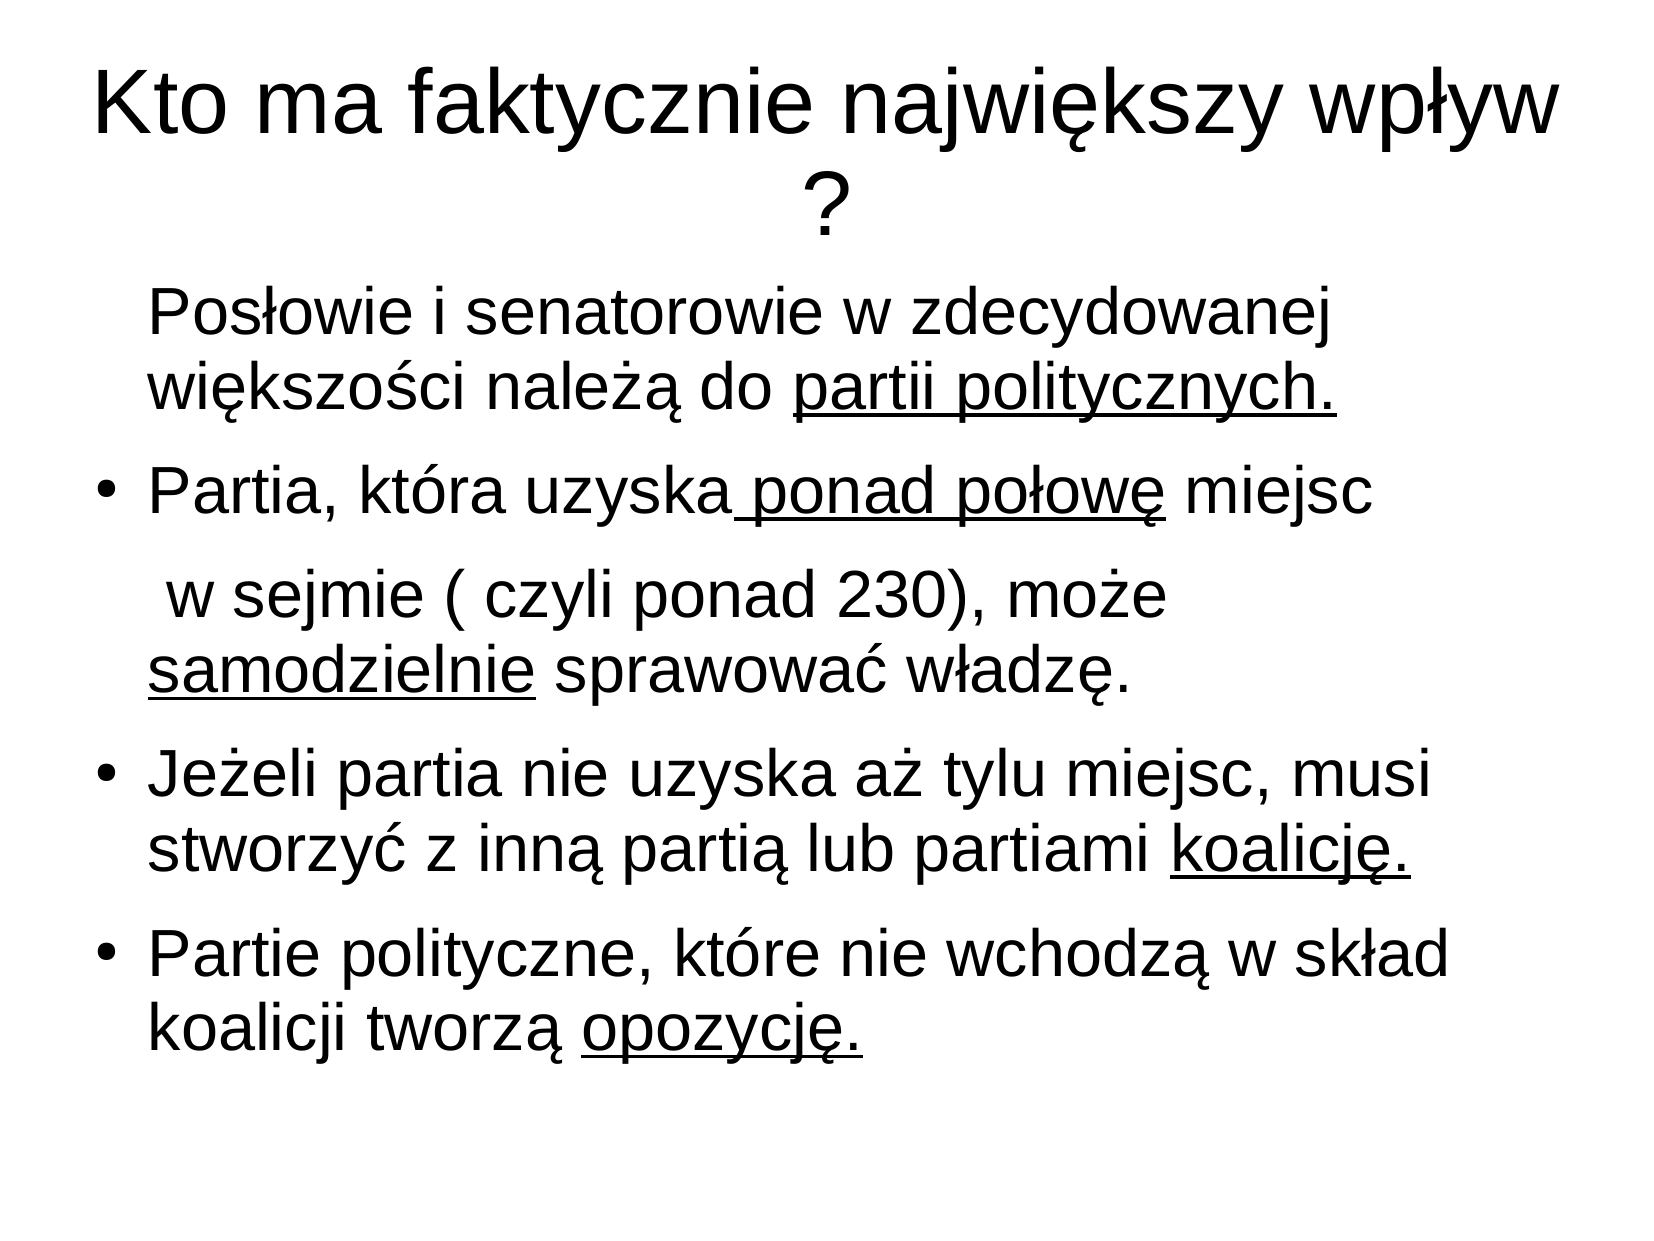

# Kto ma faktycznie największy wpływ ?
Posłowie i senatorowie w zdecydowanej większości należą do partii politycznych.
Partia, która uzyska ponad połowę miejsc
 w sejmie ( czyli ponad 230), może samodzielnie sprawować władzę.
Jeżeli partia nie uzyska aż tylu miejsc, musi stworzyć z inną partią lub partiami koalicję.
Partie polityczne, które nie wchodzą w skład koalicji tworzą opozycję.